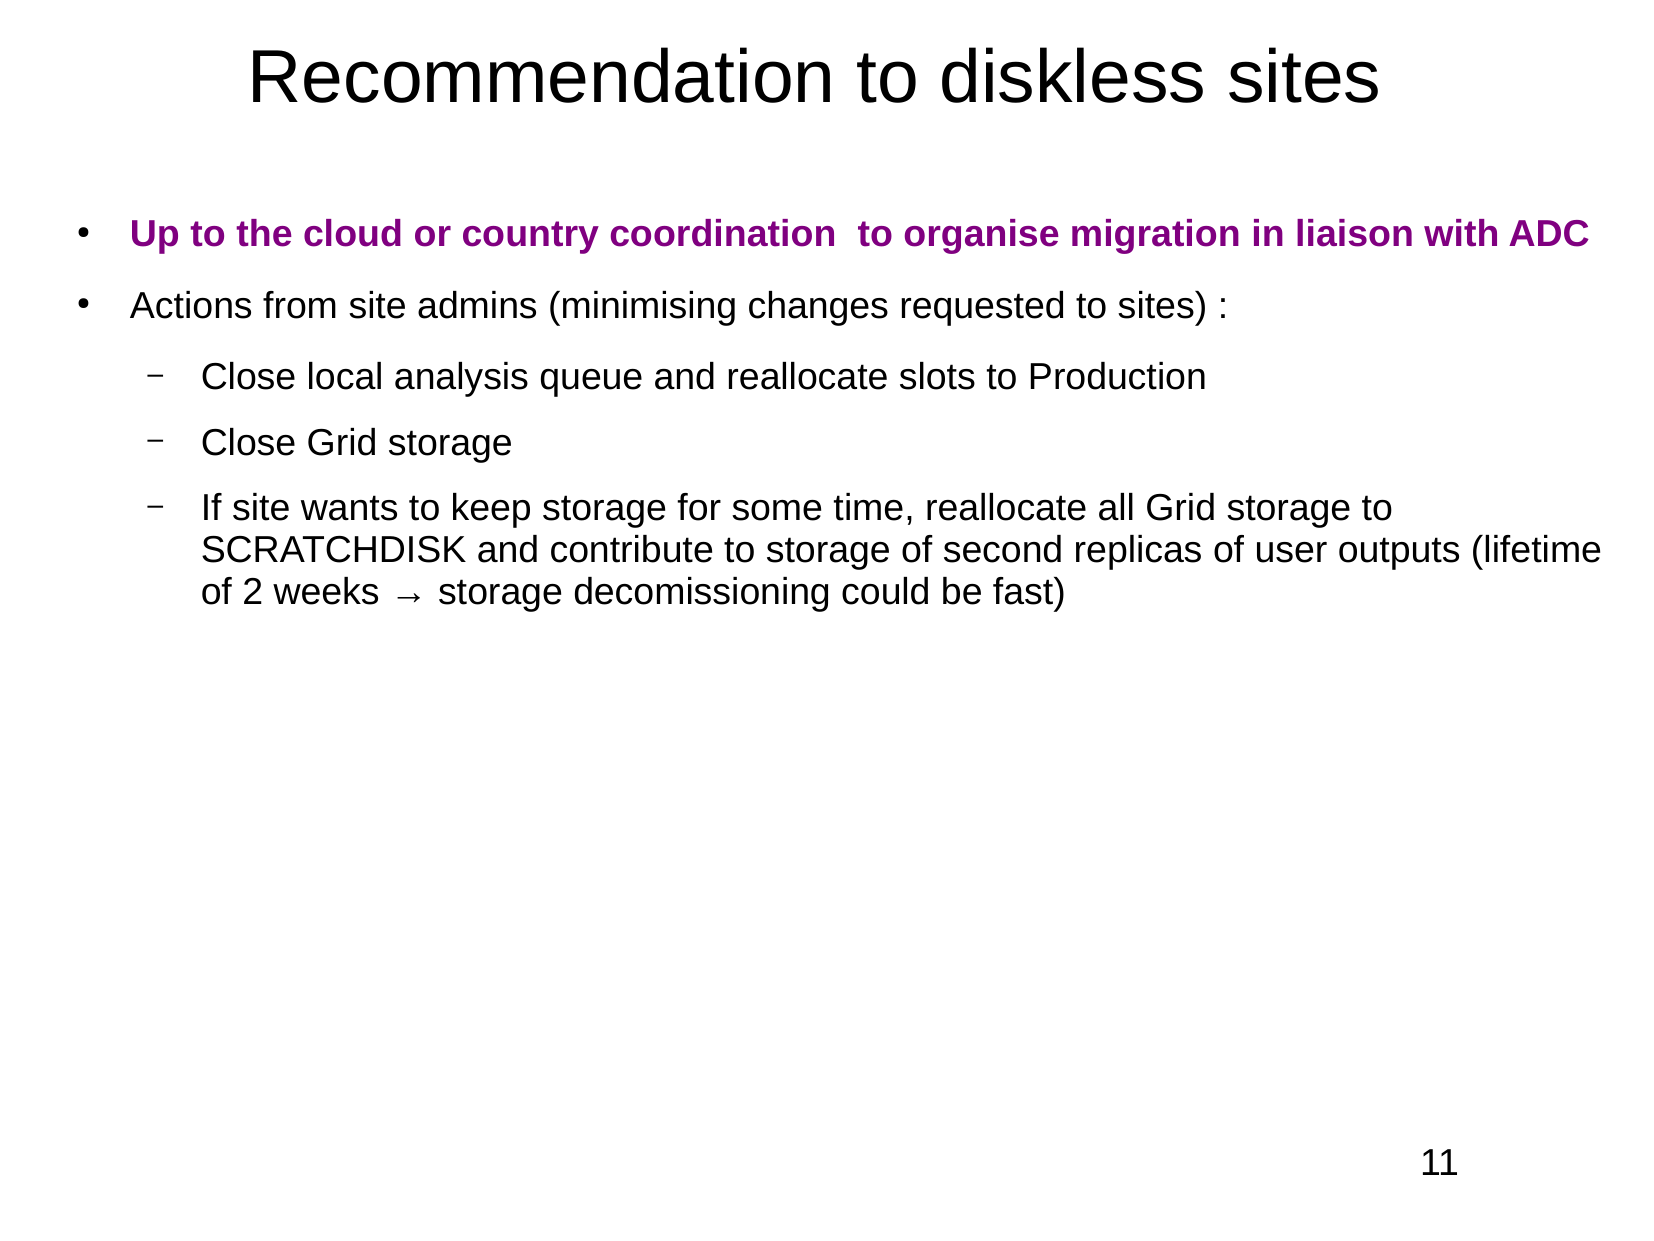

# Recommendation to diskless sites
Up to the cloud or country coordination to organise migration in liaison with ADC
Actions from site admins (minimising changes requested to sites) :
Close local analysis queue and reallocate slots to Production
Close Grid storage
If site wants to keep storage for some time, reallocate all Grid storage to SCRATCHDISK and contribute to storage of second replicas of user outputs (lifetime of 2 weeks → storage decomissioning could be fast)